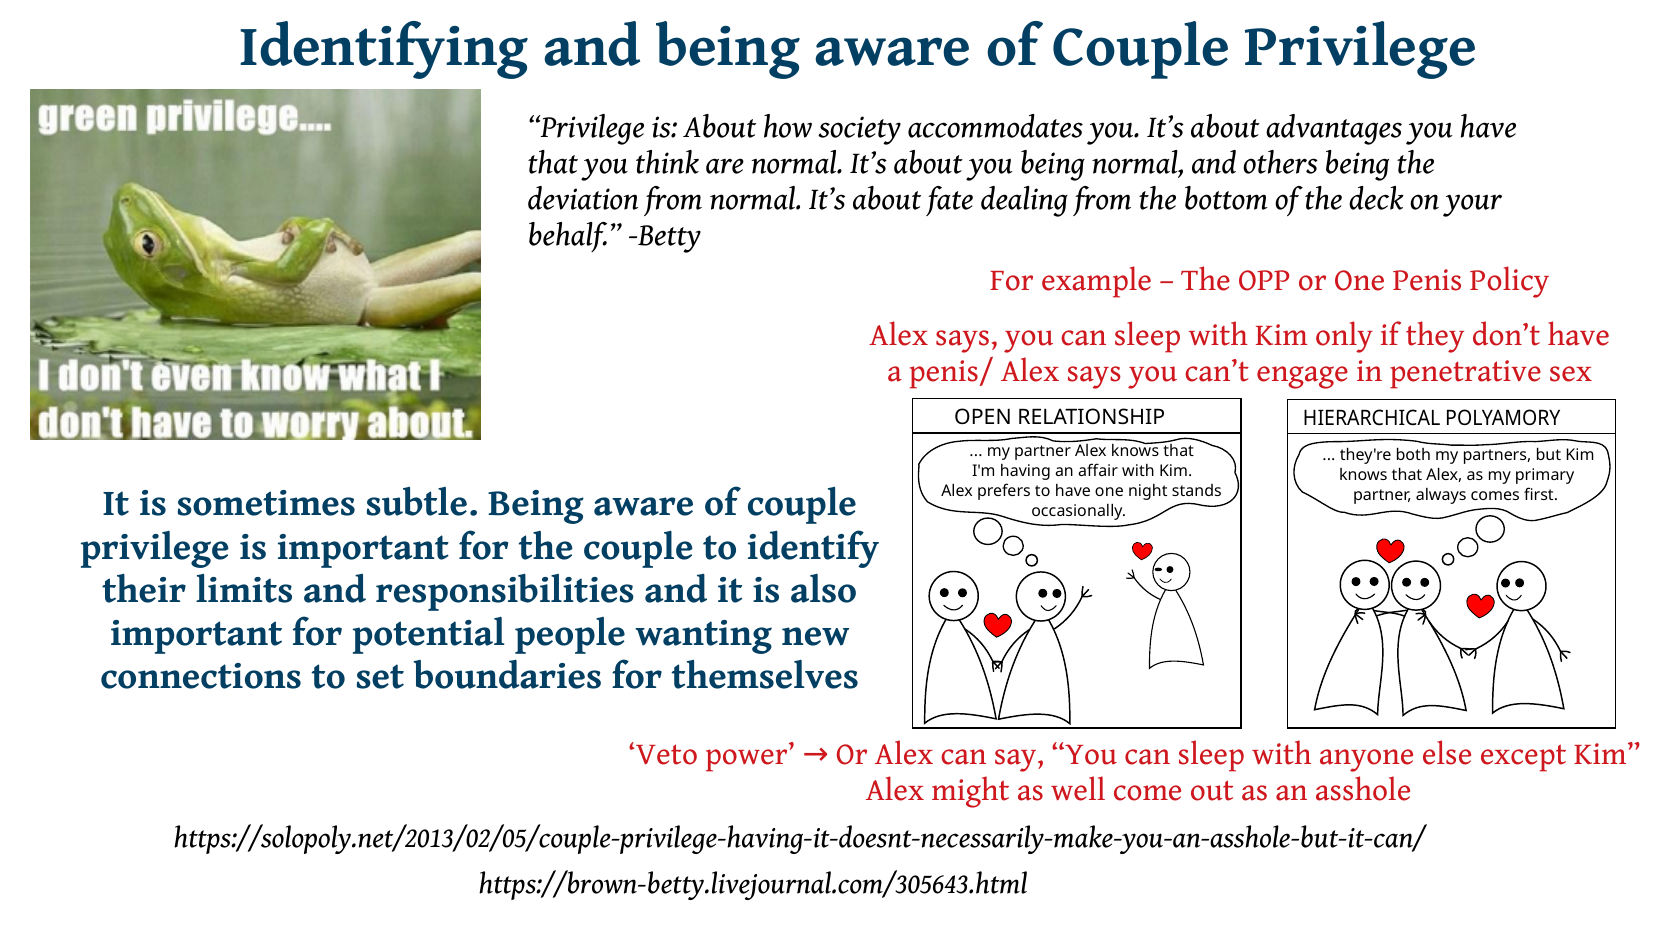

Identifying and being aware of Couple Privilege
“Privilege is: About how society accommodates you. It’s about advantages you have that you think are normal. It’s about you being normal, and others being the deviation from normal. It’s about fate dealing from the bottom of the deck on your behalf.” -Betty
For example – The OPP or One Penis Policy
Alex says, you can sleep with Kim only if they don’t have a penis/ Alex says you can’t engage in penetrative sex
It is sometimes subtle. Being aware of couple privilege is important for the couple to identify their limits and responsibilities and it is also important for potential people wanting new connections to set boundaries for themselves
‘Veto power’ → Or Alex can say, “You can sleep with anyone else except Kim”
Alex might as well come out as an asshole
https://solopoly.net/2013/02/05/couple-privilege-having-it-doesnt-necessarily-make-you-an-asshole-but-it-can/
https://brown-betty.livejournal.com/305643.html